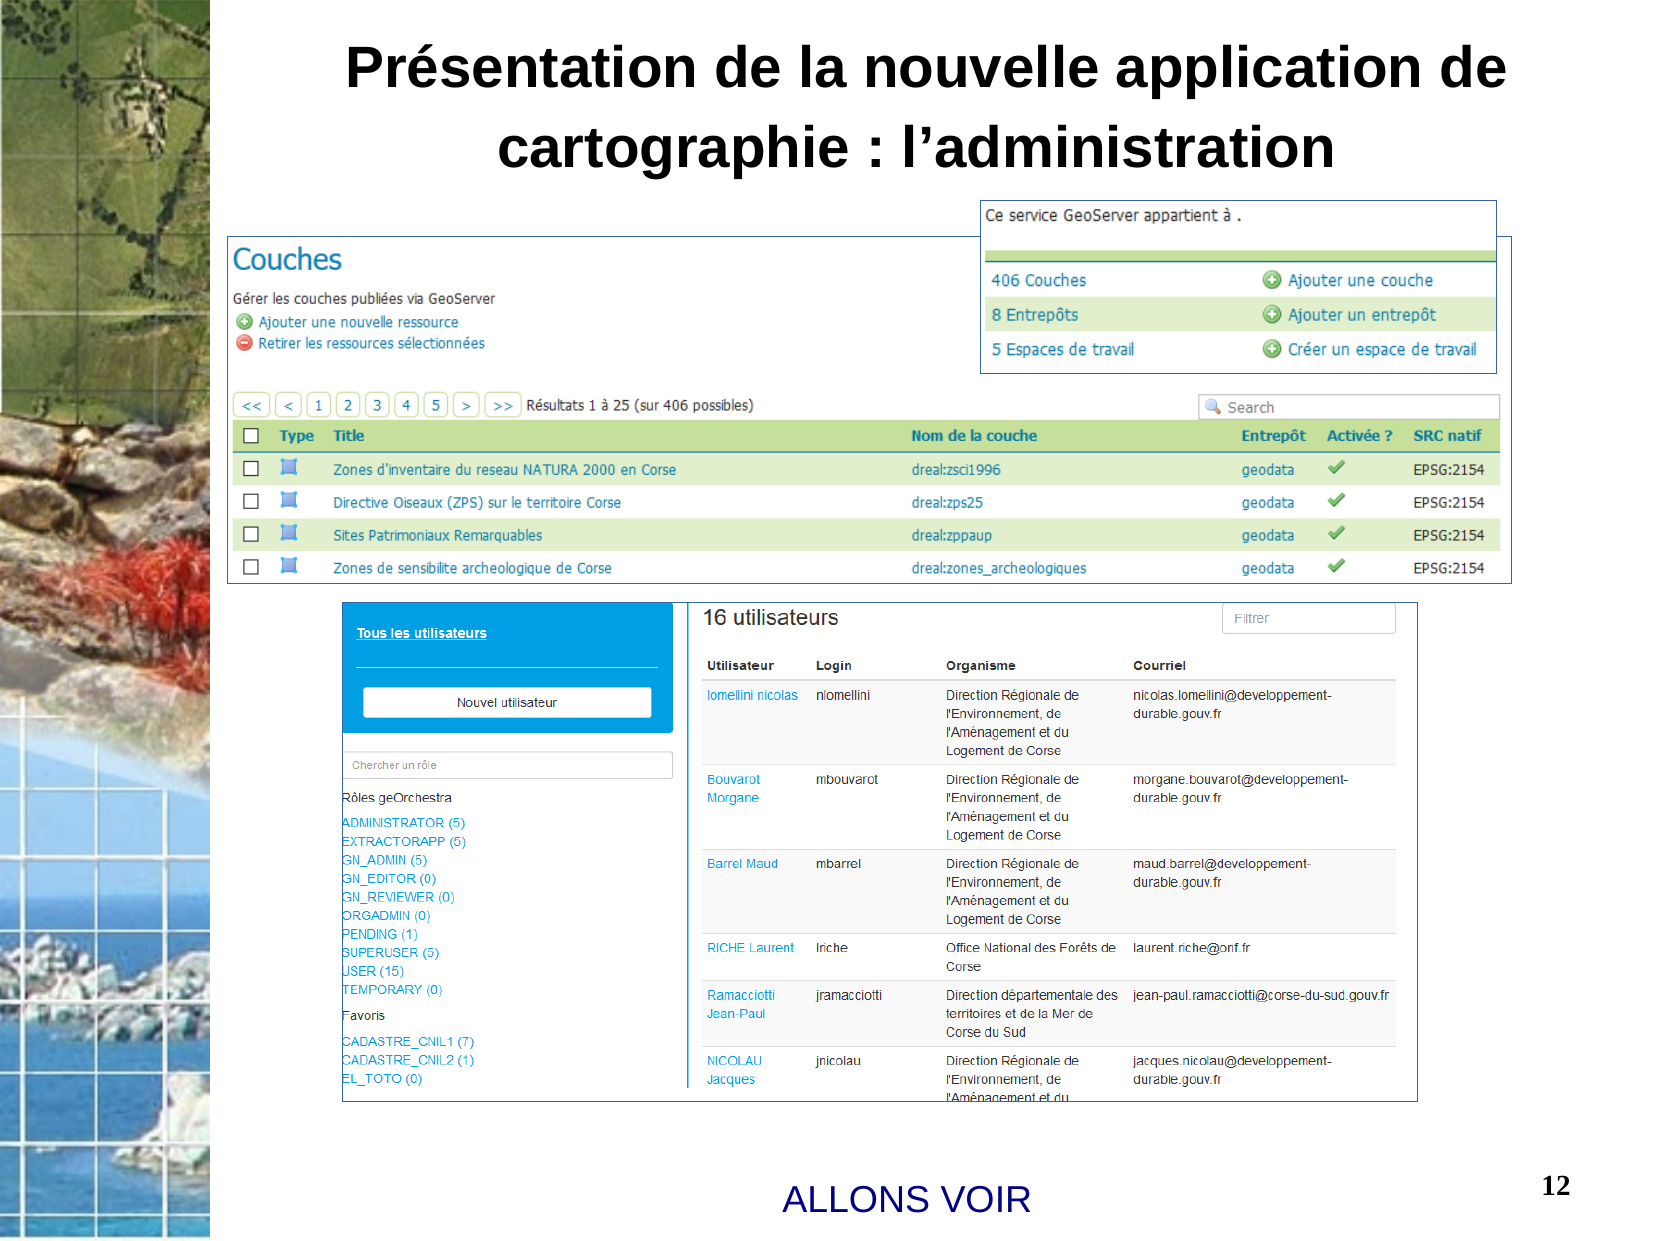

# Présentation de la nouvelle application de cartographie : l’administration
12
ALLONS VOIR